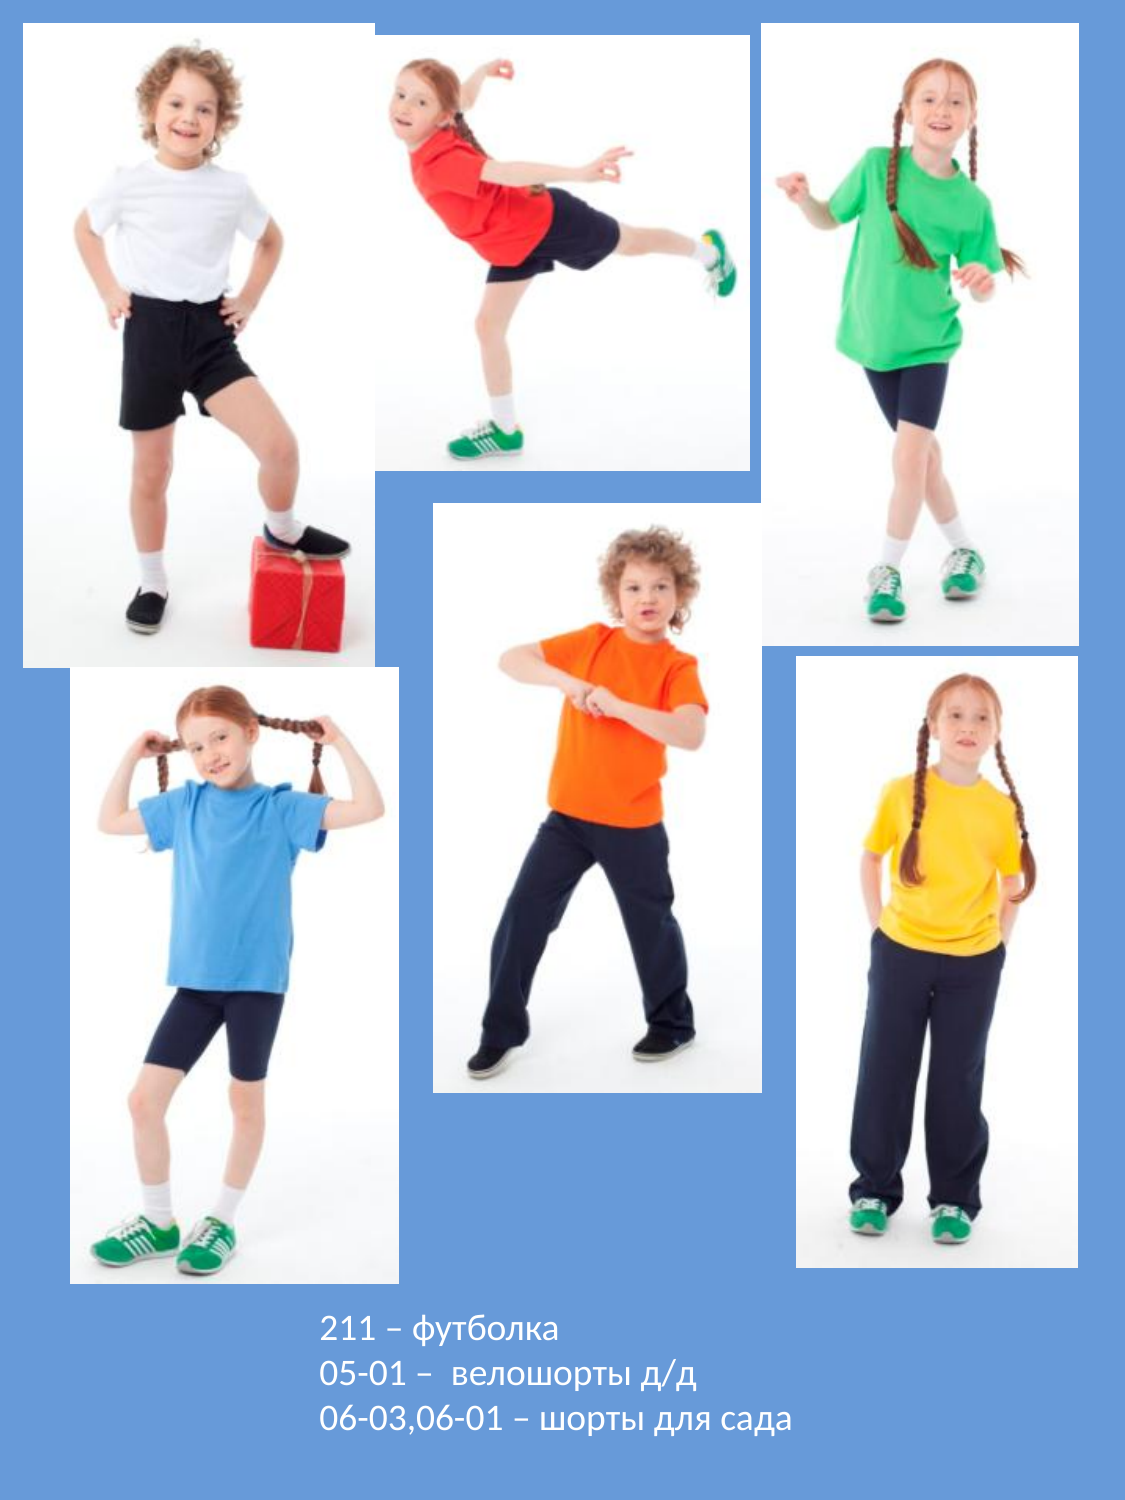

211 – футболка
05-01 – велошорты д/д
06-03,06-01 – шорты для сада